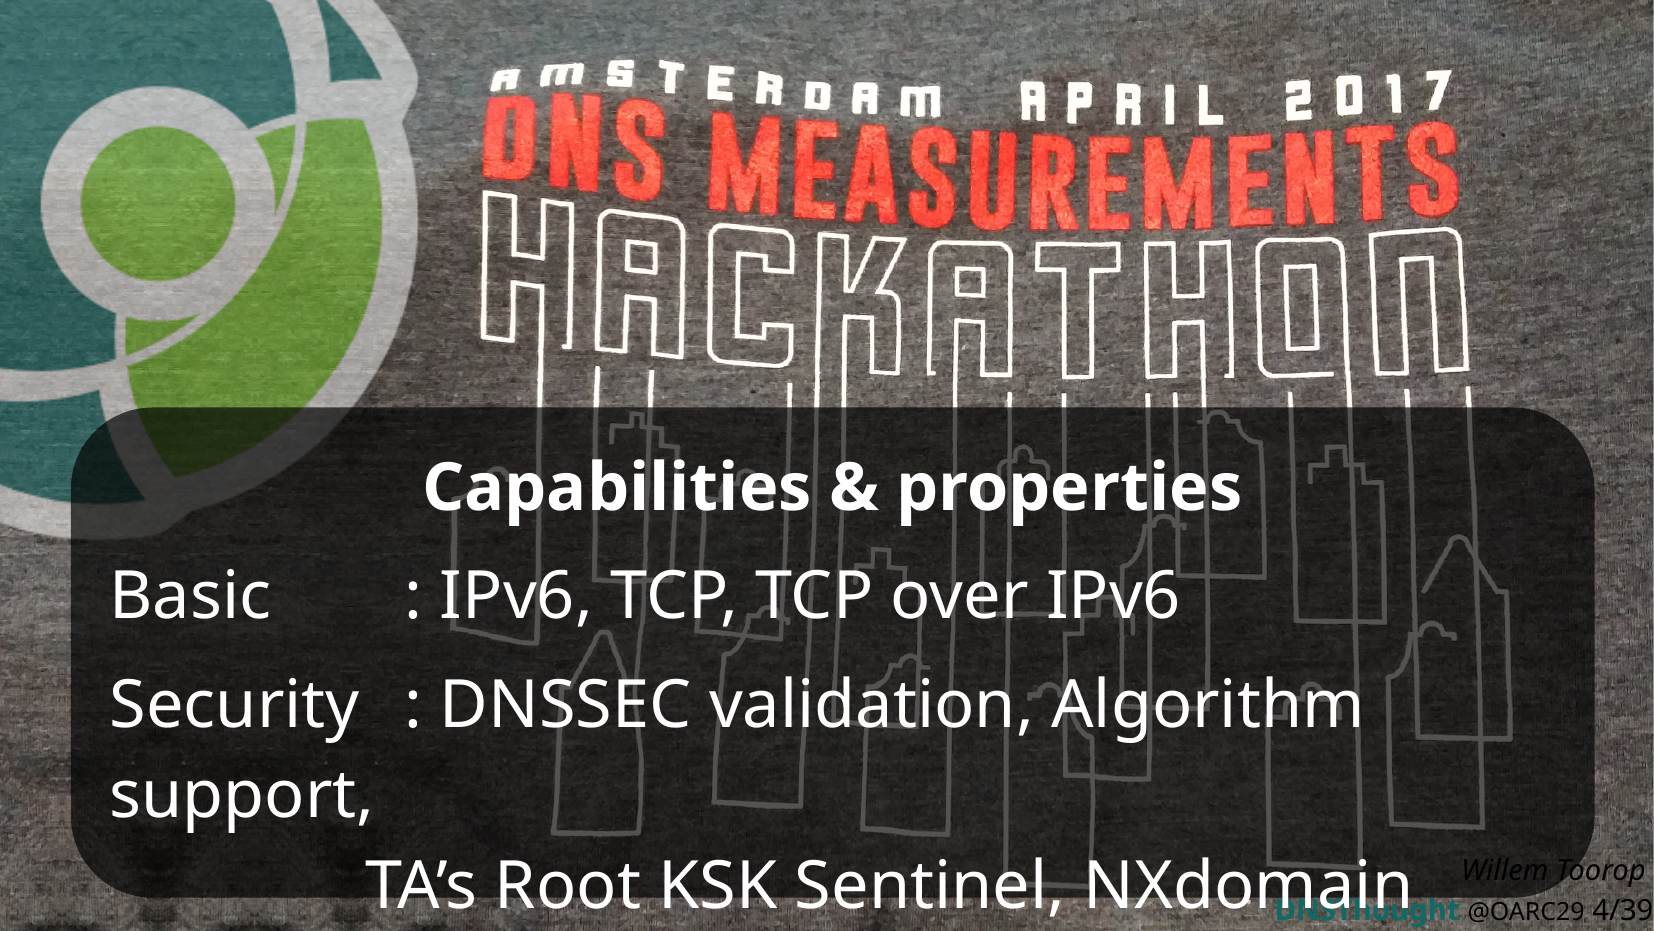

Capabilities & properties
Basic		: IPv6, TCP, TCP over IPv6
Security	: DNSSEC validation, Algorithm support,
			 TA’s Root KSK Sentinel, NXdomain rewrite
Privacy	: Qname minimization, EDNS Client Subnet
4